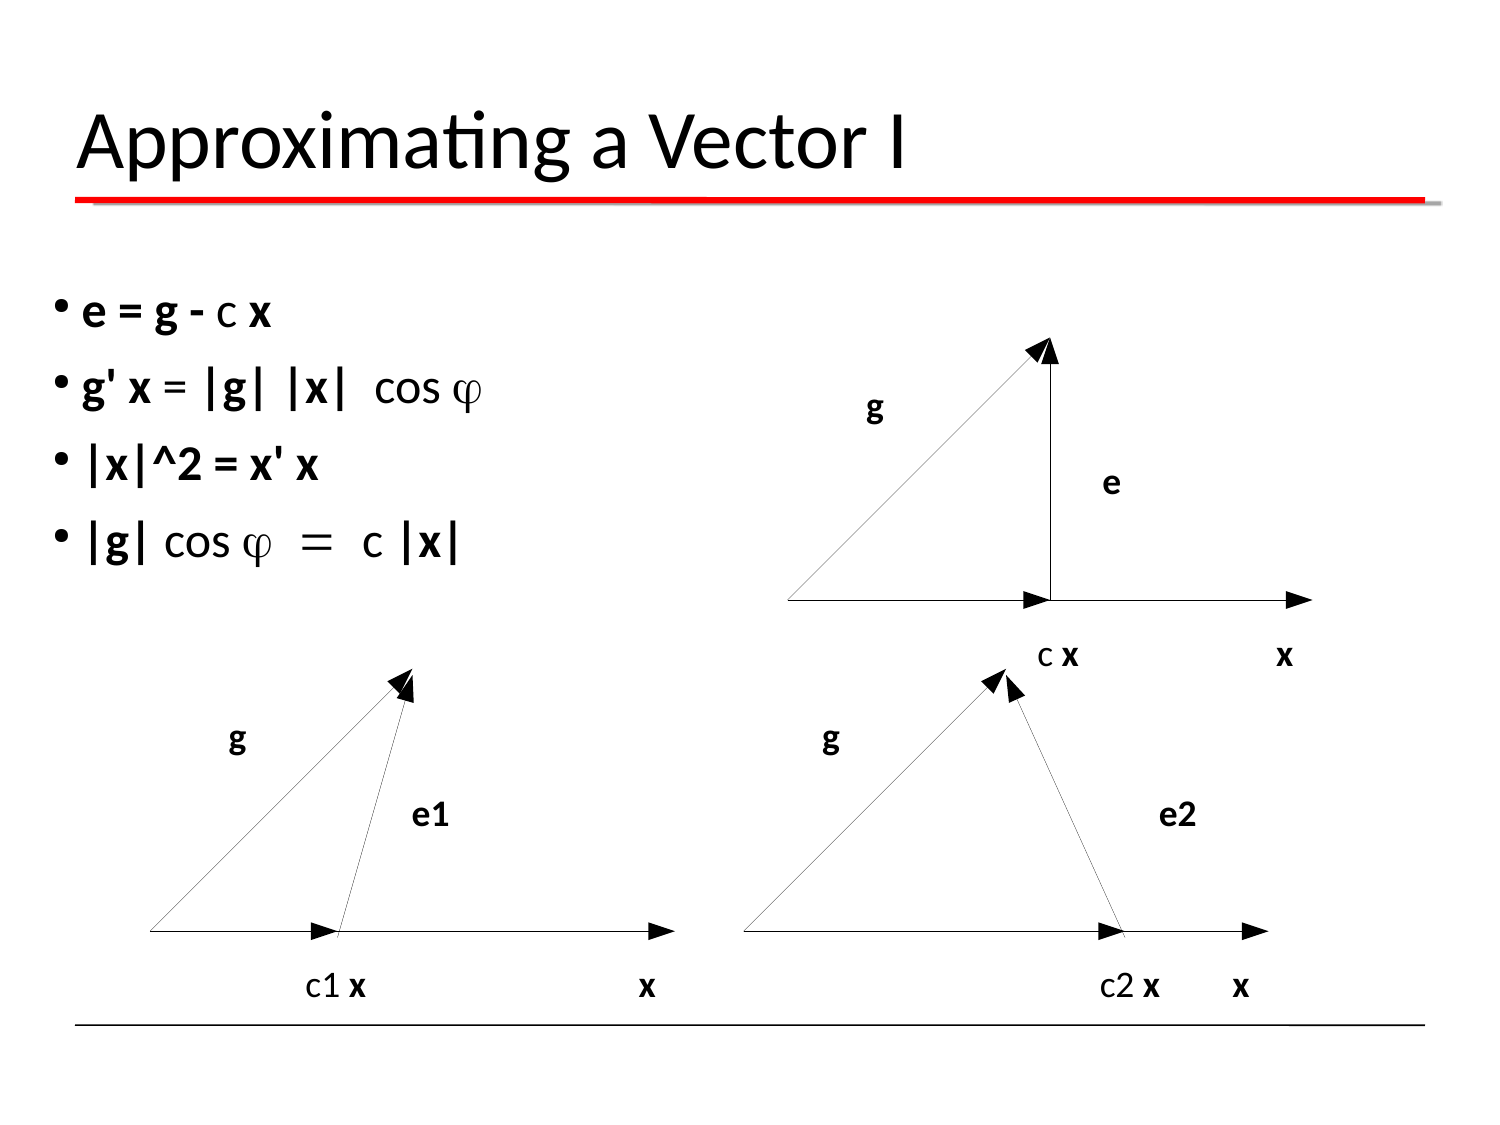

# Approximating a Vector I
 e = g - c x
 g' x = |g| |x| cos j
 |x|^2 = x' x
 |g| cos j = c |x|
g
e
c x
 x
g
g
e1
e2
c1 x
c2 x
 x
 x